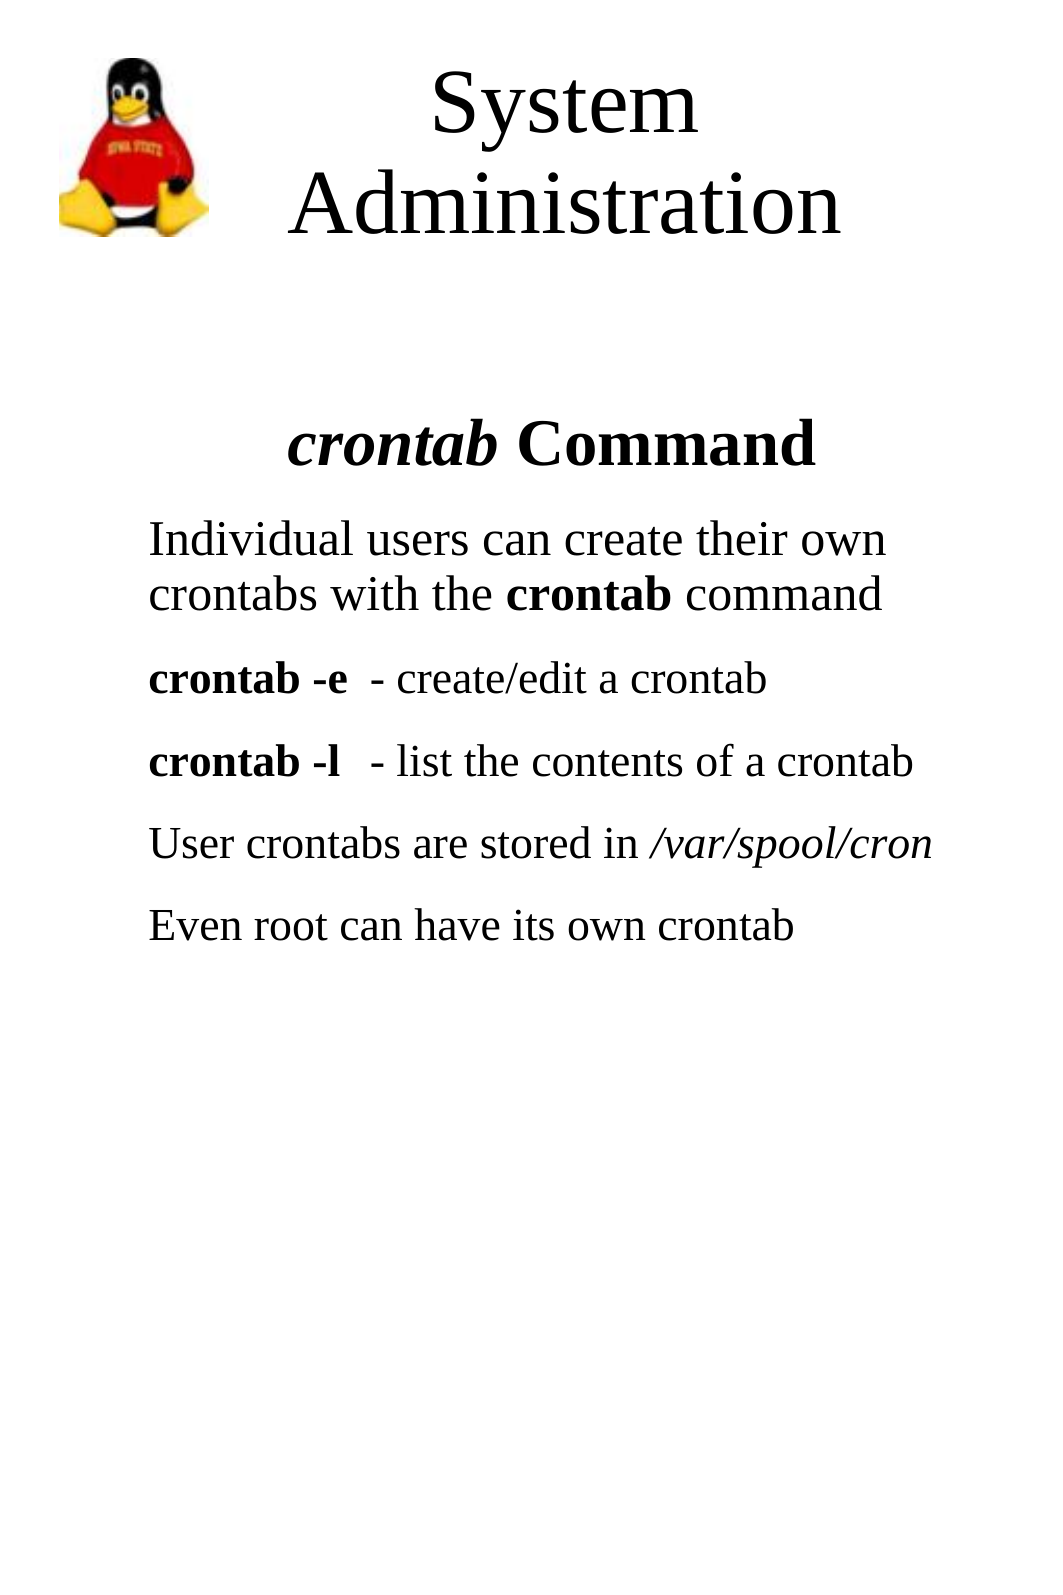

# System Administration
crontab Command
Individual users can create their own crontabs with the crontab command
crontab -e	- create/edit a crontab
crontab -l	- list the contents of a crontab
User crontabs are stored in /var/spool/cron
Even root can have its own crontab